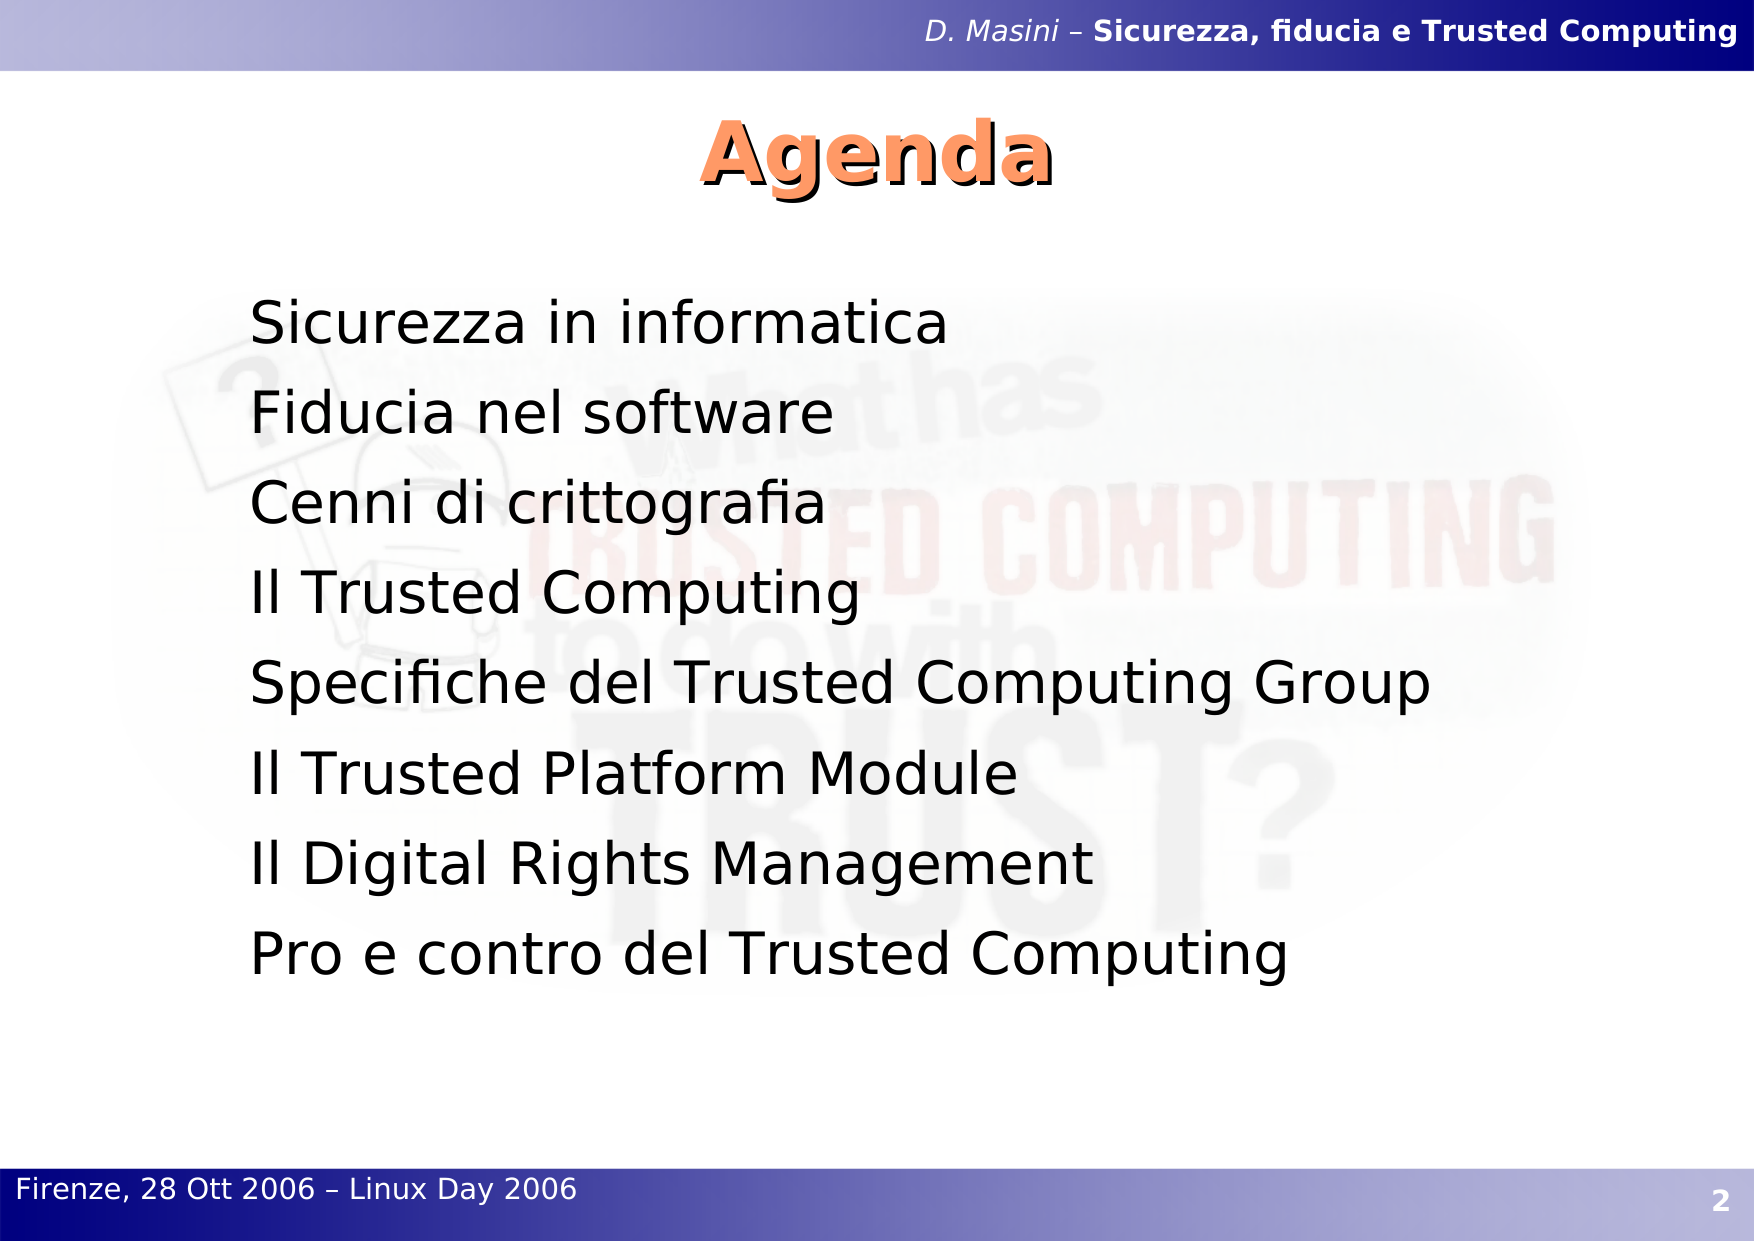

D. Masini – Sicurezza, fiducia e Trusted Computing
# Agenda
Sicurezza in informatica
Fiducia nel software
Cenni di crittografia
Il Trusted Computing
Specifiche del Trusted Computing Group
Il Trusted Platform Module
Il Digital Rights Management
Pro e contro del Trusted Computing
Firenze, 28 Ott 2006 – Linux Day 2006